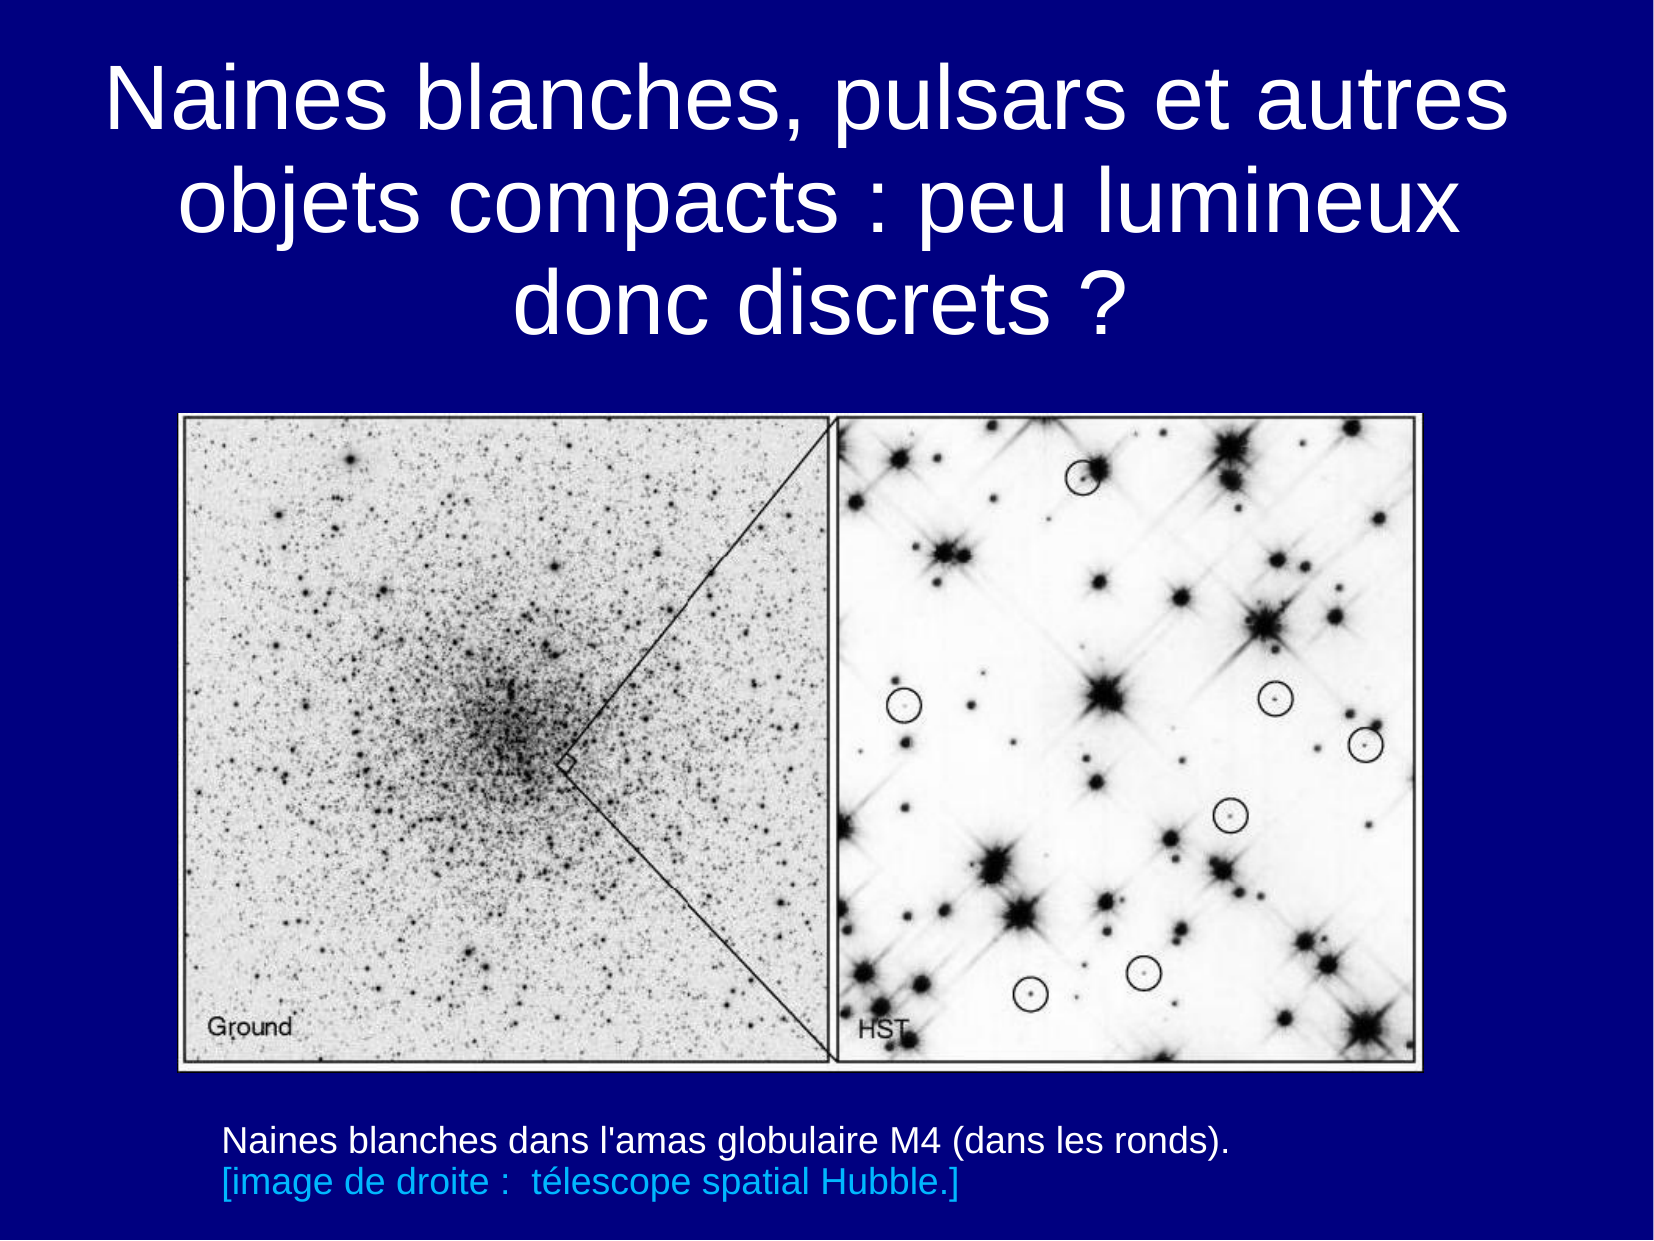

# Naines blanches, pulsars et autres objets compacts : peu lumineux donc discrets ?
Naines blanches dans l'amas globulaire M4 (dans les ronds).
[image de droite : télescope spatial Hubble.]